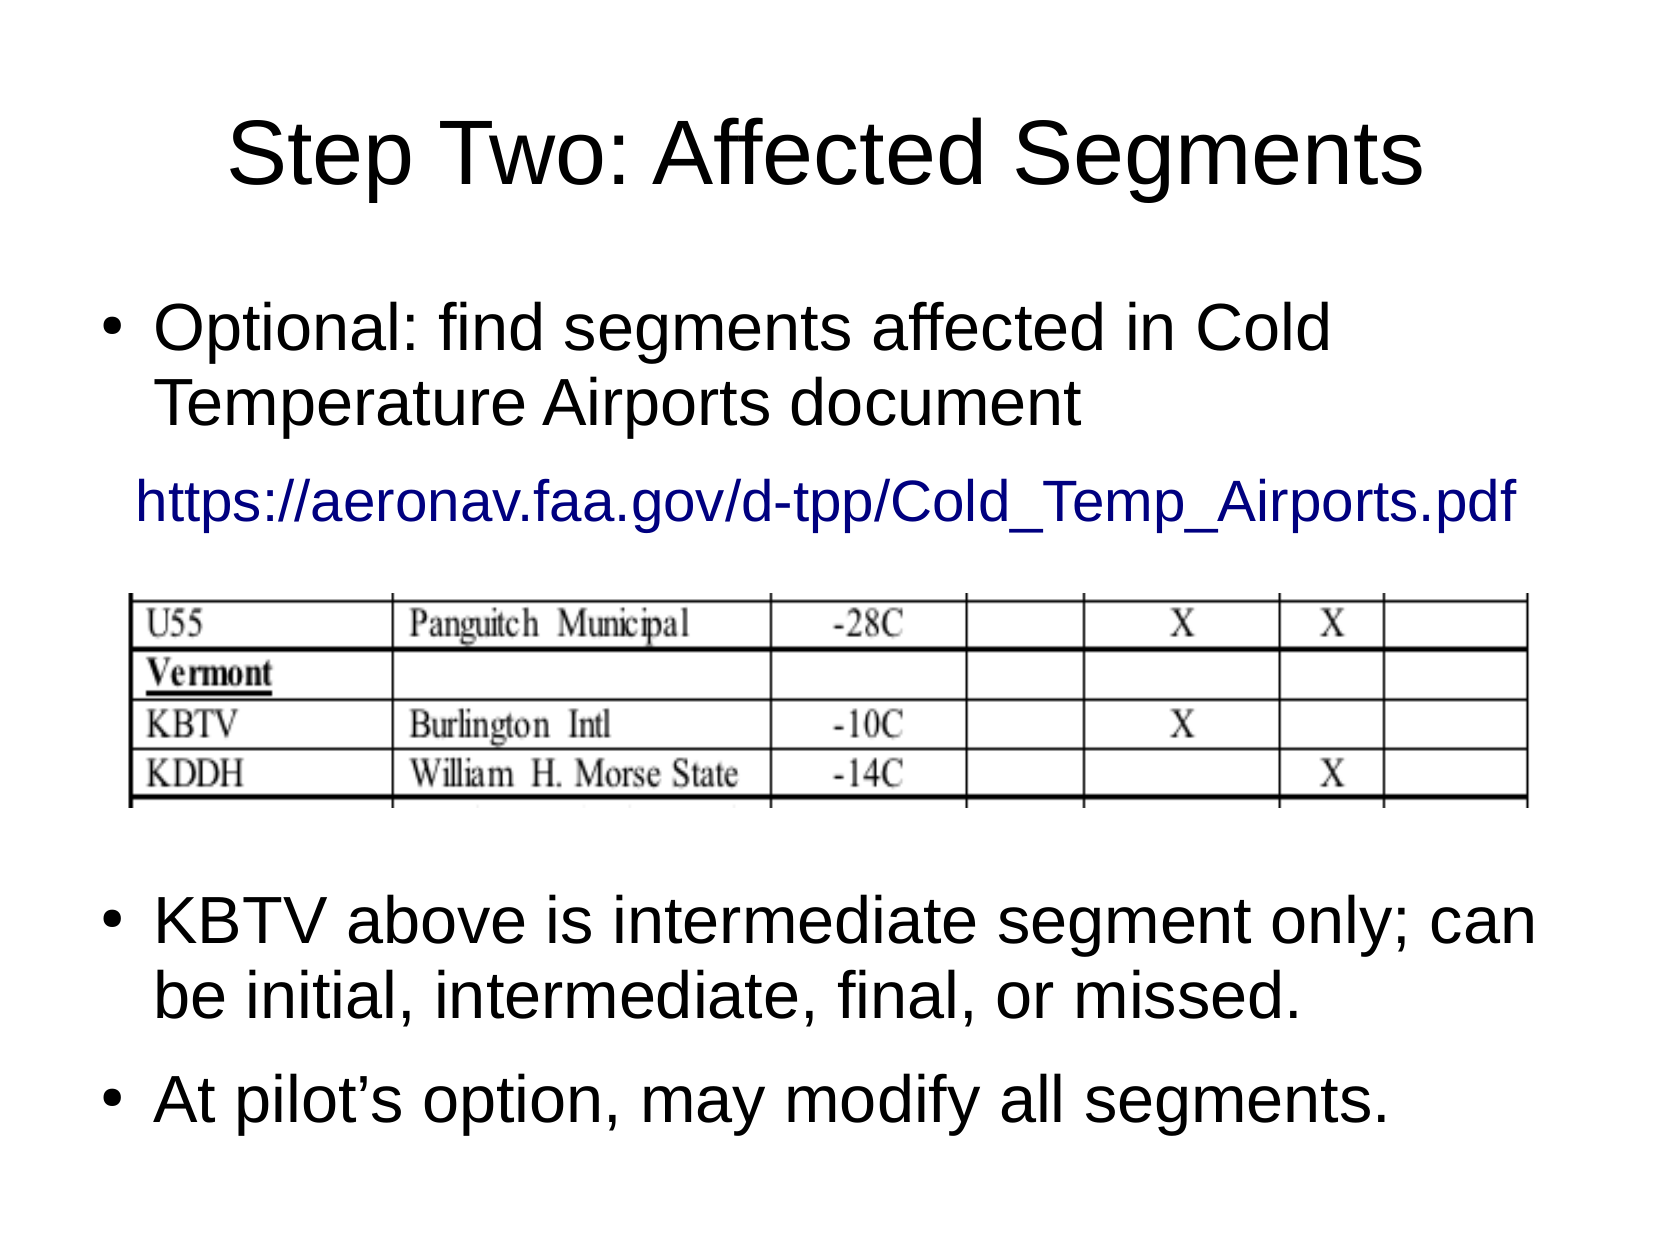

# Step Two: Affected Segments
Optional: find segments affected in Cold Temperature Airports document
https://aeronav.faa.gov/d-tpp/Cold_Temp_Airports.pdf
KBTV above is intermediate segment only; can be initial, intermediate, final, or missed.
At pilot’s option, may modify all segments.